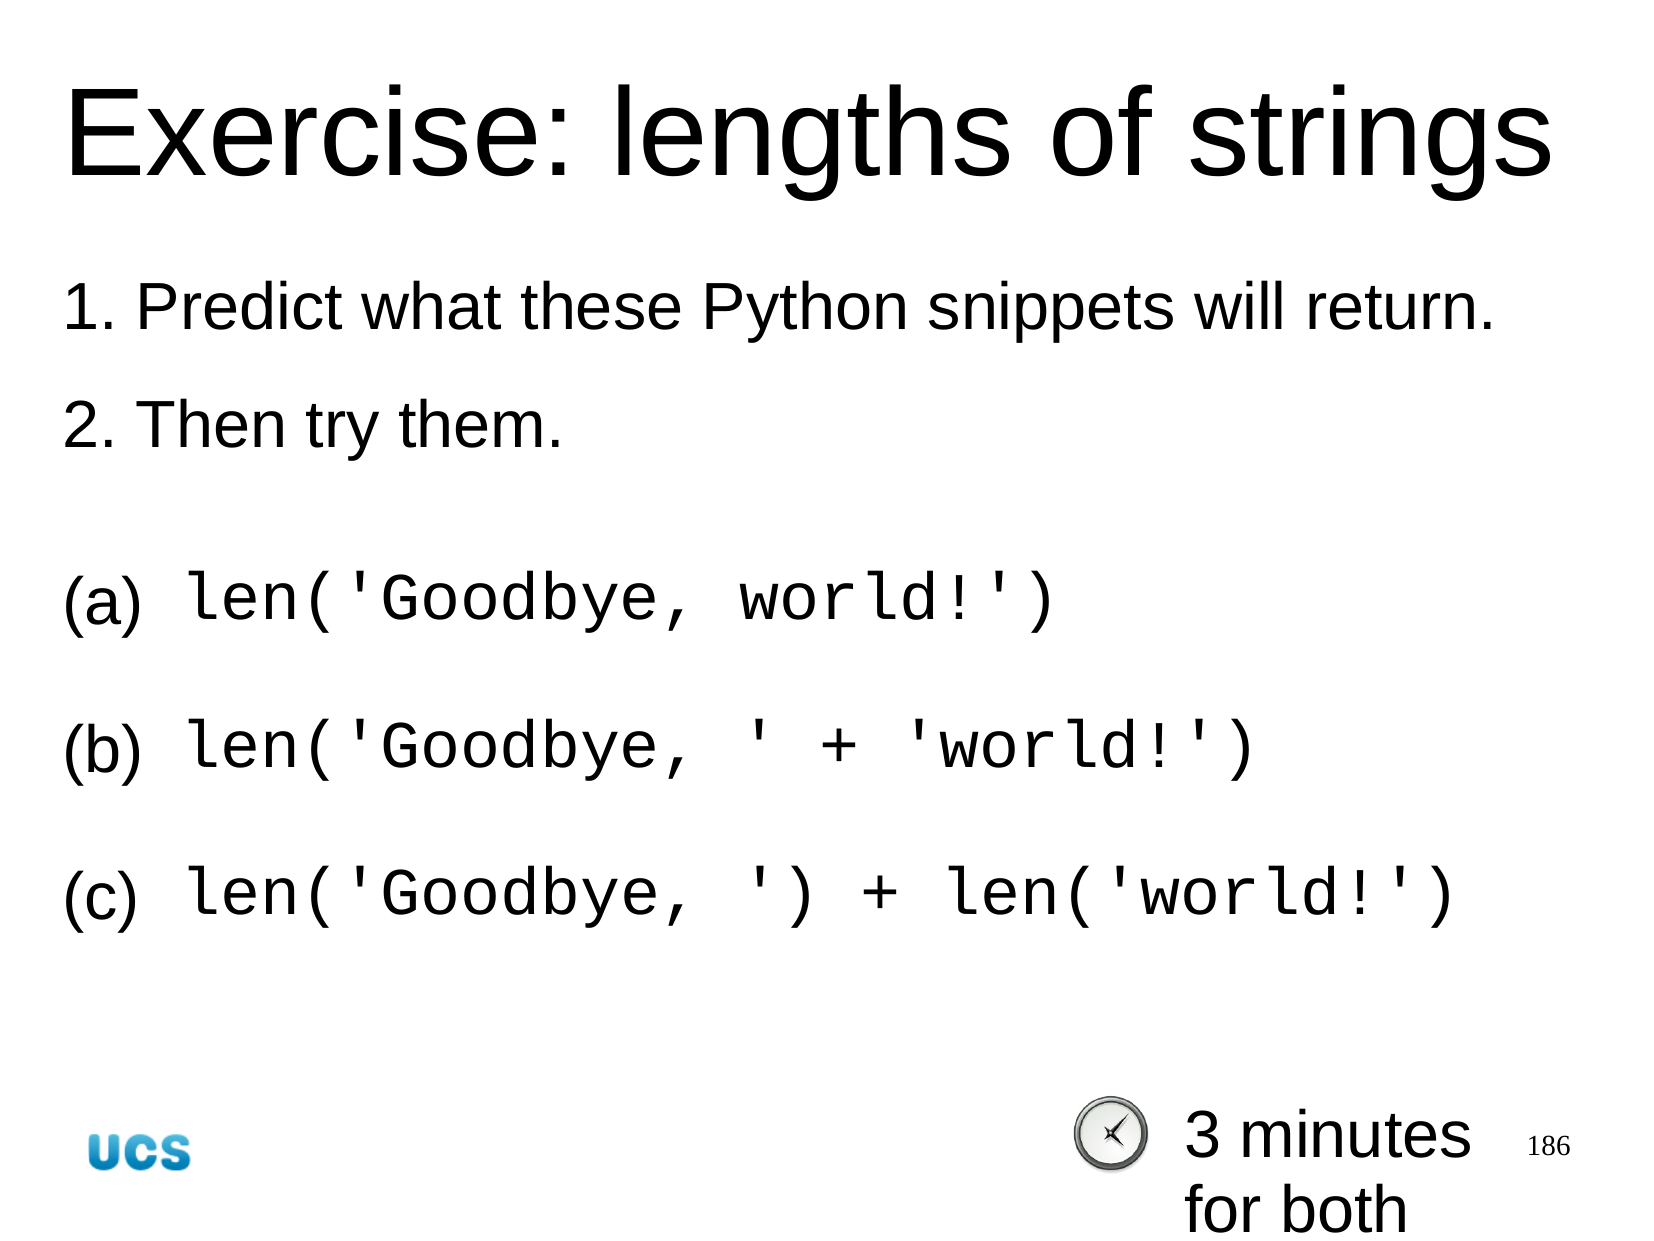

Exercise: lengths of strings
1.	Predict what these Python snippets will return.
2.	Then try them.
(a)
len(′Goodbye, world!′)
(b)
len(′Goodbye, ′ + ′world!′)
len(′Goodbye, ′) + len(′world!′)
(c)
3 minutes
for both
186